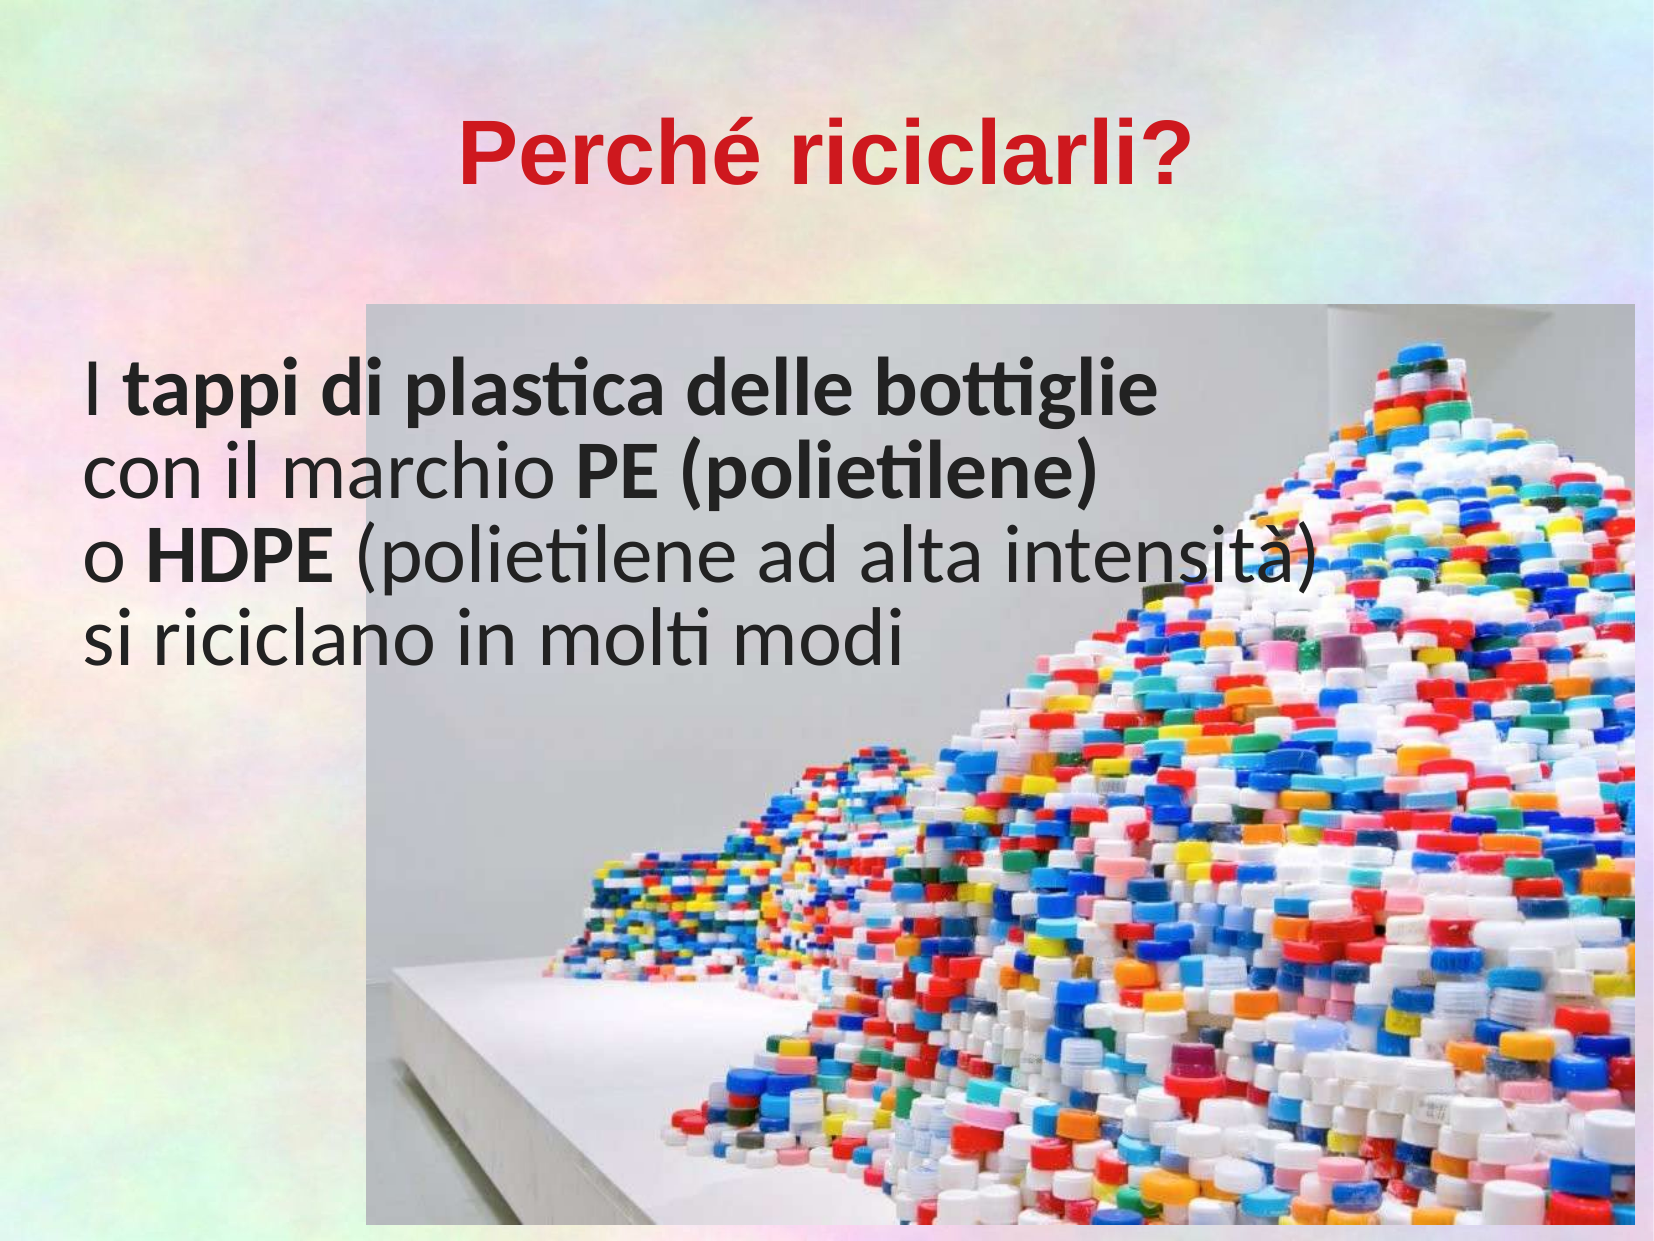

# Perché riciclarli?
I tappi di plastica delle bottiglie
con il marchio PE (polietilene)
o HDPE (polietilene ad alta intensità)
si riciclano in molti modi